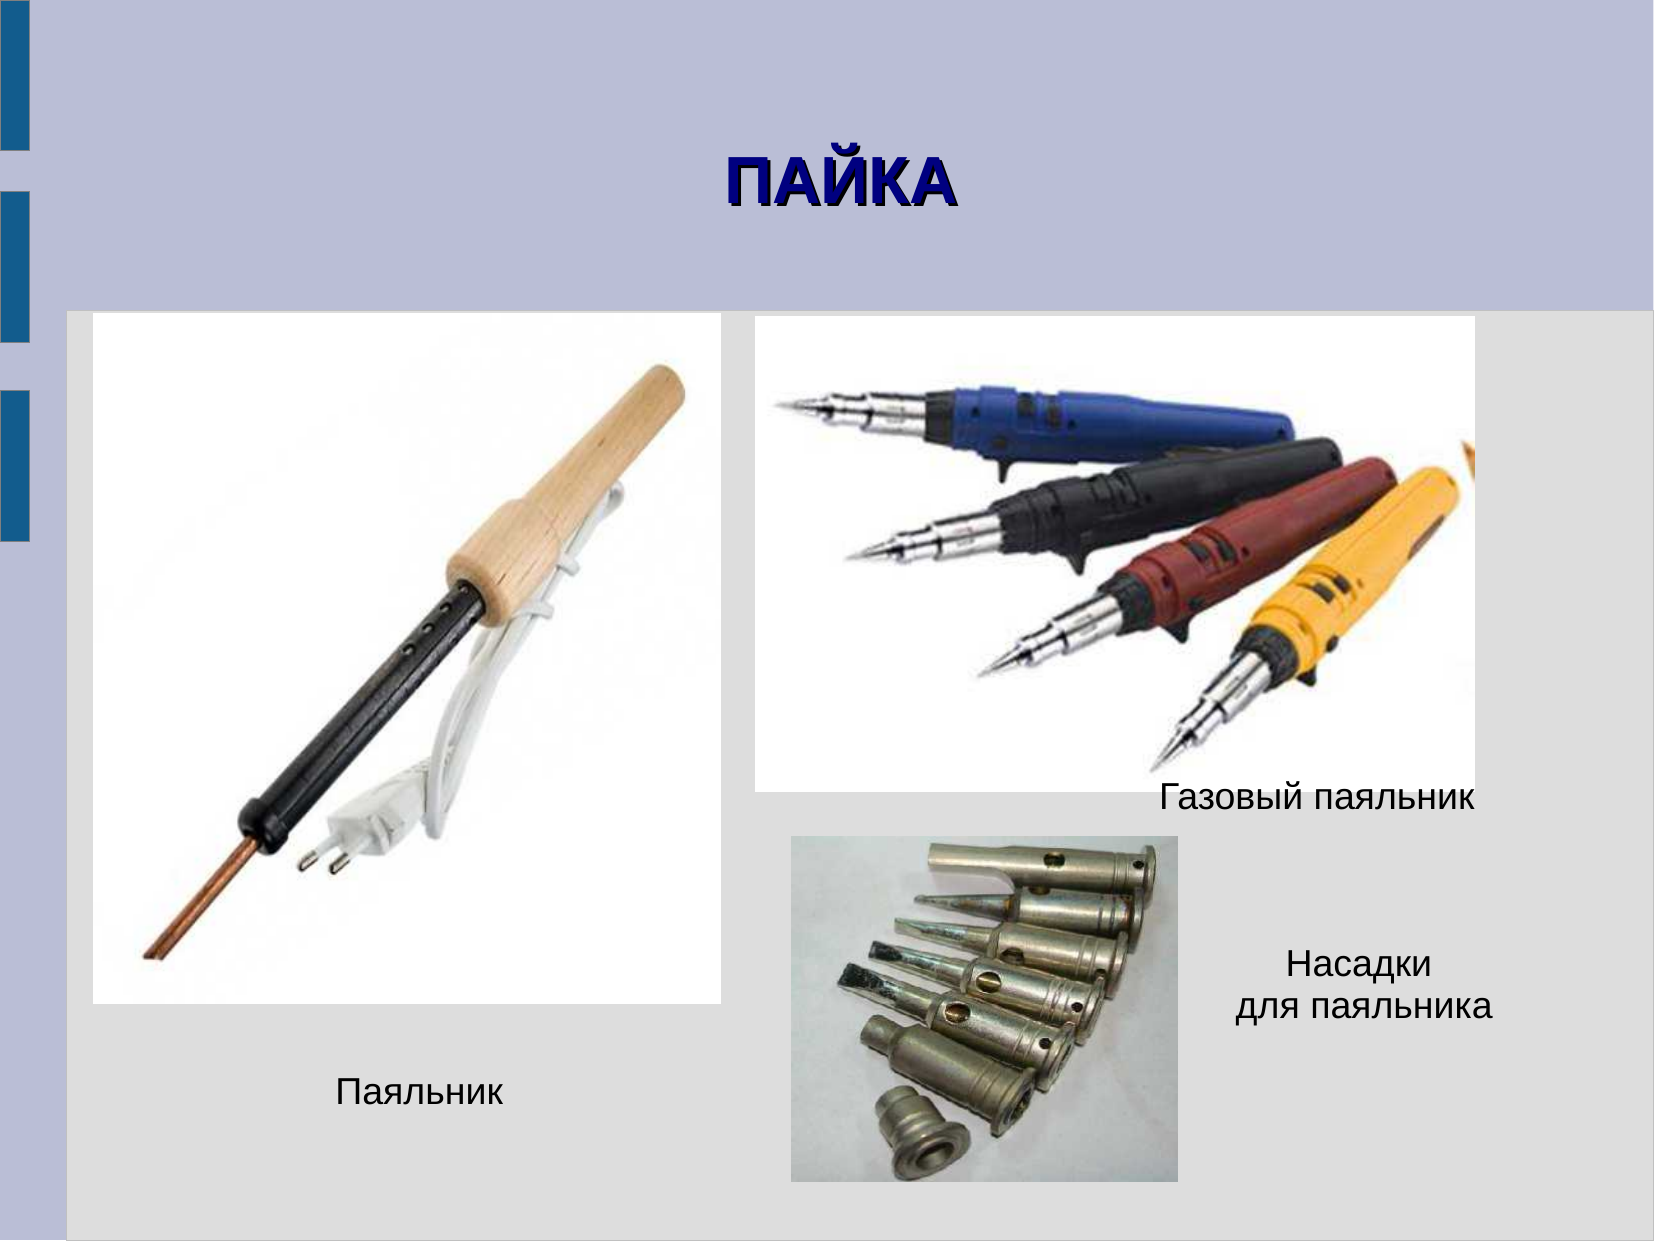

# ПАЙКА
Газовый паяльник
Насадки
для паяльника
Паяльник